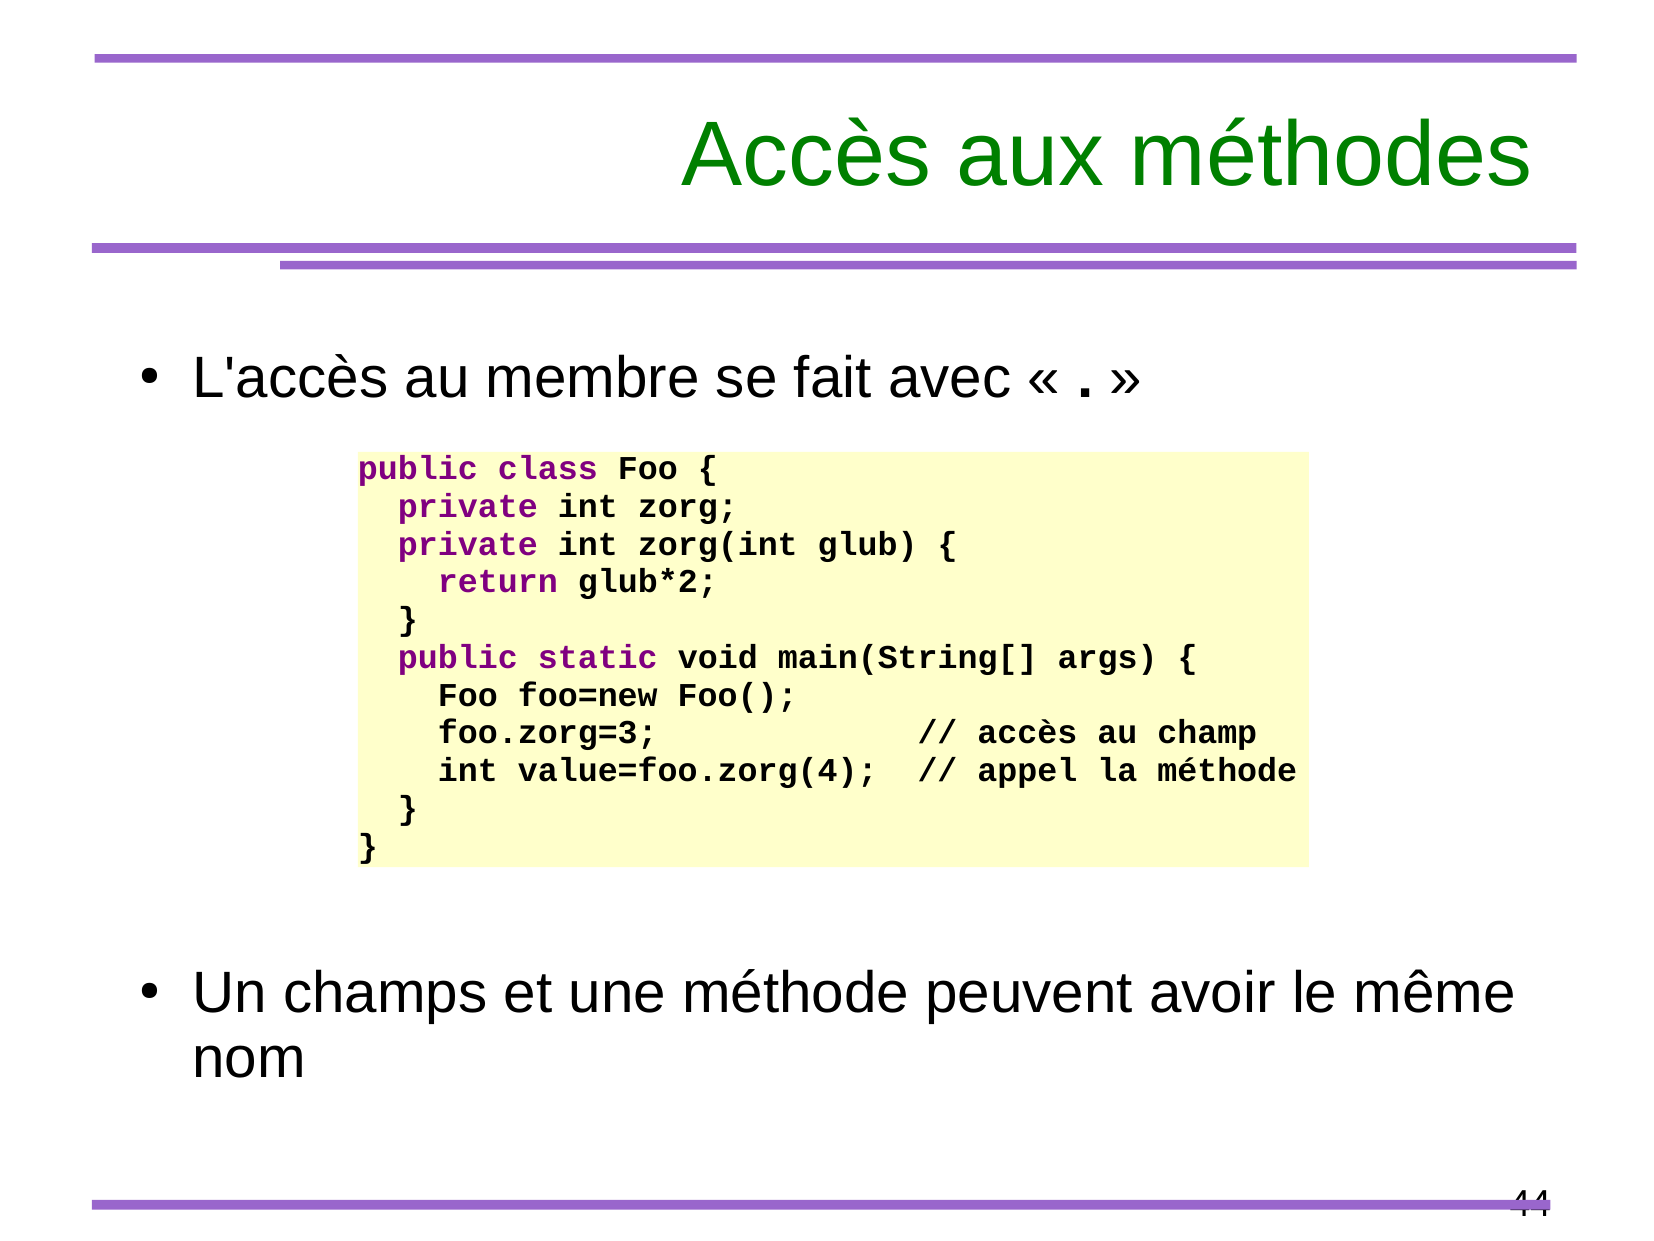

# Accès aux méthodes
L'accès au membre se fait avec « . »
Un champs et une méthode peuvent avoir le même nom
public class Foo {
 private int zorg;
 private int zorg(int glub) {
 return glub*2;
 }
 public static void main(String[] args) {
 Foo foo=new Foo();
 foo.zorg=3; // accès au champ
 int value=foo.zorg(4); // appel la méthode
 }
}